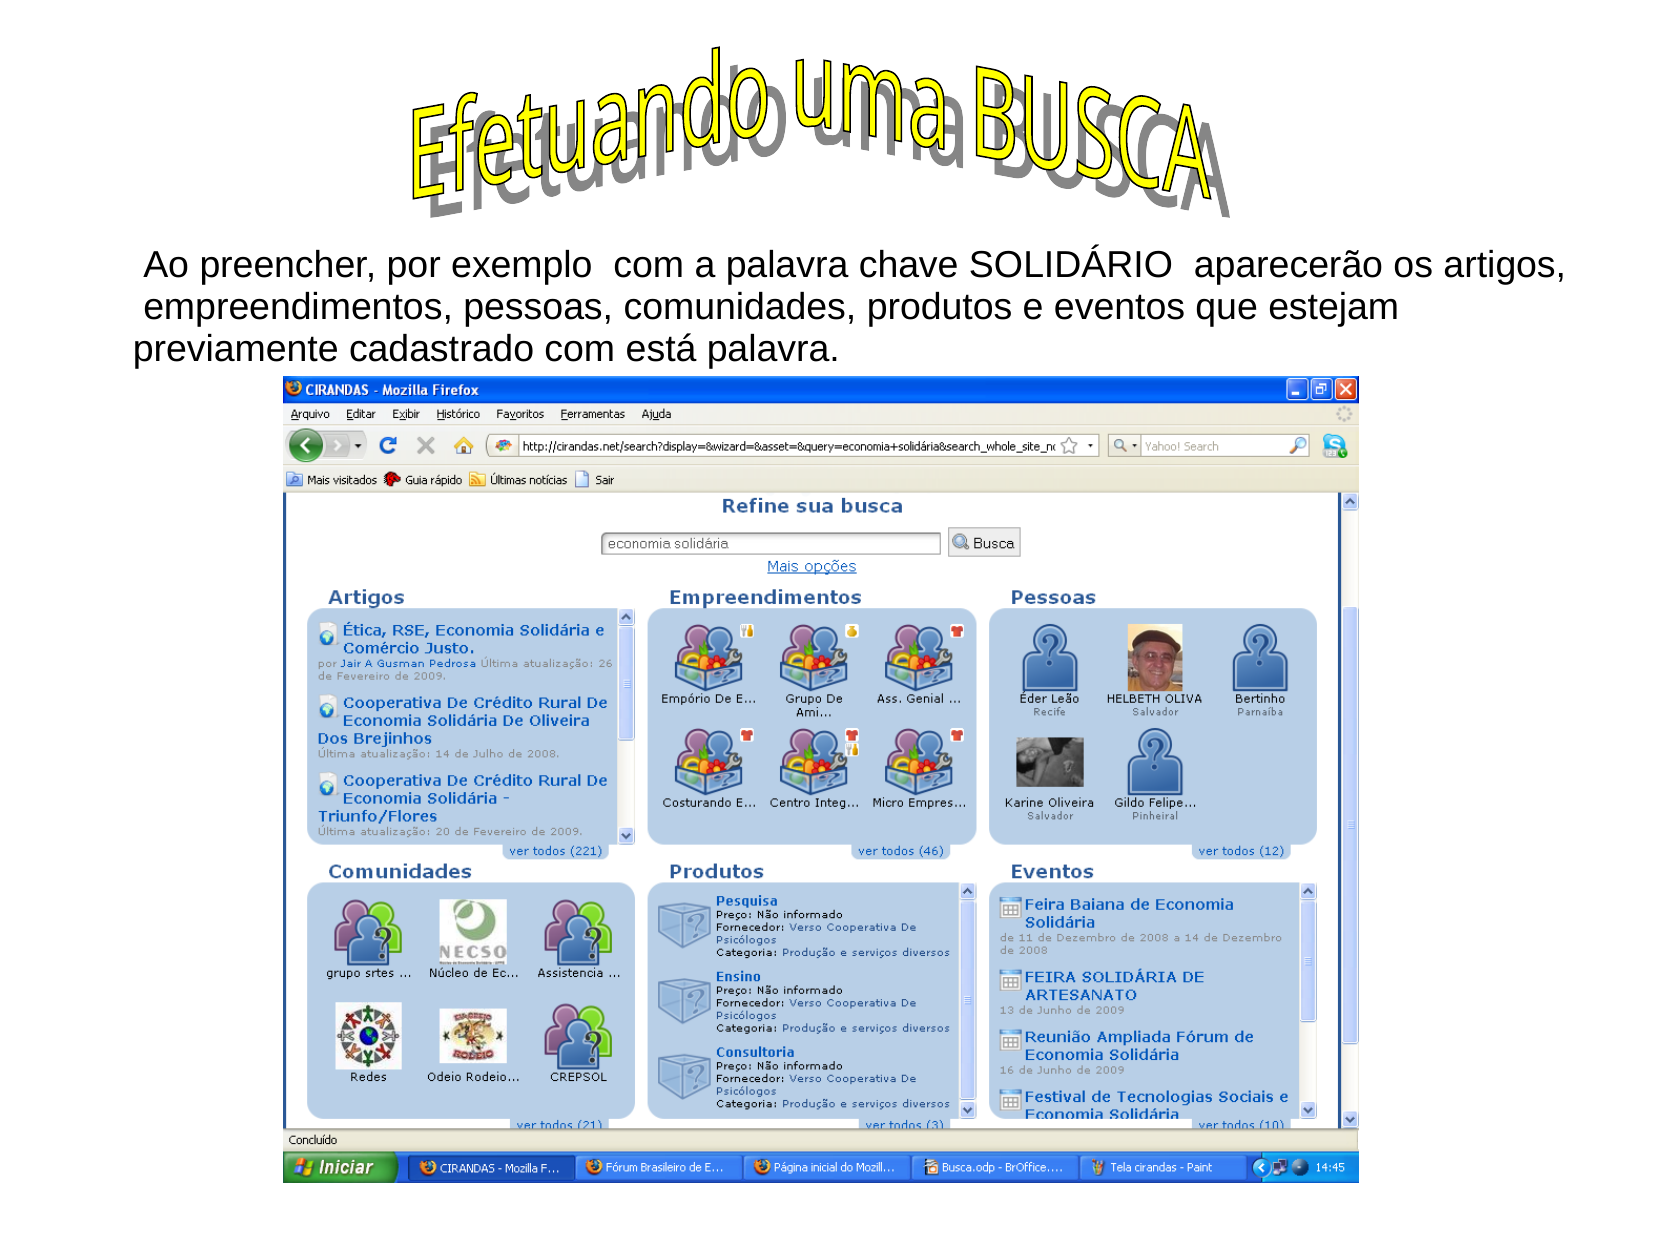

Efetuando uma BUSCA
 Ao preencher, por exemplo com a palavra chave SOLIDÁRIO aparecerão os artigos,
 empreendimentos, pessoas, comunidades, produtos e eventos que estejam
previamente cadastrado com está palavra.